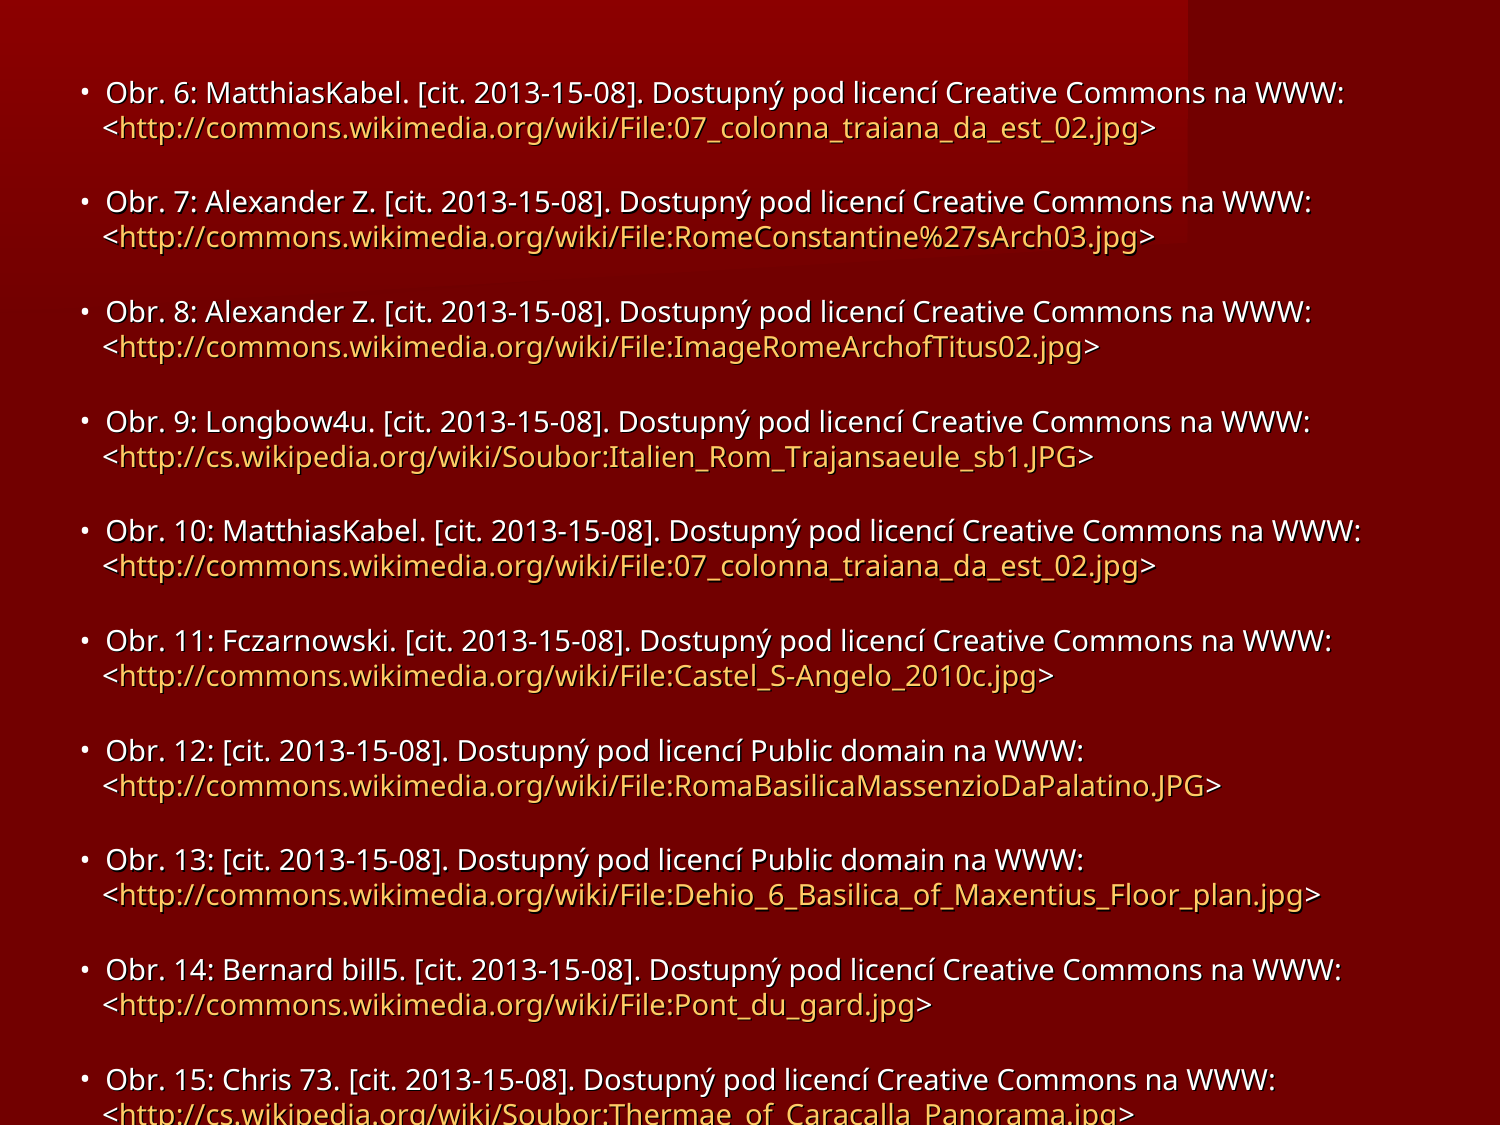

Obr. 6: MatthiasKabel. [cit. 2013-15-08]. Dostupný pod licencí Creative Commons na WWW:
 <http://commons.wikimedia.org/wiki/File:07_colonna_traiana_da_est_02.jpg>
 Obr. 7: Alexander Z. [cit. 2013-15-08]. Dostupný pod licencí Creative Commons na WWW:
 <http://commons.wikimedia.org/wiki/File:RomeConstantine%27sArch03.jpg>
 Obr. 8: Alexander Z. [cit. 2013-15-08]. Dostupný pod licencí Creative Commons na WWW:
 <http://commons.wikimedia.org/wiki/File:ImageRomeArchofTitus02.jpg>
 Obr. 9: Longbow4u. [cit. 2013-15-08]. Dostupný pod licencí Creative Commons na WWW:
 <http://cs.wikipedia.org/wiki/Soubor:Italien_Rom_Trajansaeule_sb1.JPG>
 Obr. 10: MatthiasKabel. [cit. 2013-15-08]. Dostupný pod licencí Creative Commons na WWW:
 <http://commons.wikimedia.org/wiki/File:07_colonna_traiana_da_est_02.jpg>
 Obr. 11: Fczarnowski. [cit. 2013-15-08]. Dostupný pod licencí Creative Commons na WWW:
 <http://commons.wikimedia.org/wiki/File:Castel_S-Angelo_2010c.jpg>
 Obr. 12: [cit. 2013-15-08]. Dostupný pod licencí Public domain na WWW:
 <http://commons.wikimedia.org/wiki/File:RomaBasilicaMassenzioDaPalatino.JPG>
 Obr. 13: [cit. 2013-15-08]. Dostupný pod licencí Public domain na WWW:
 <http://commons.wikimedia.org/wiki/File:Dehio_6_Basilica_of_Maxentius_Floor_plan.jpg>
 Obr. 14: Bernard bill5. [cit. 2013-15-08]. Dostupný pod licencí Creative Commons na WWW:
 <http://commons.wikimedia.org/wiki/File:Pont_du_gard.jpg>
 Obr. 15: Chris 73. [cit. 2013-15-08]. Dostupný pod licencí Creative Commons na WWW:
 <http://cs.wikipedia.org/wiki/Soubor:Thermae_of_Caracalla_Panorama.jpg>